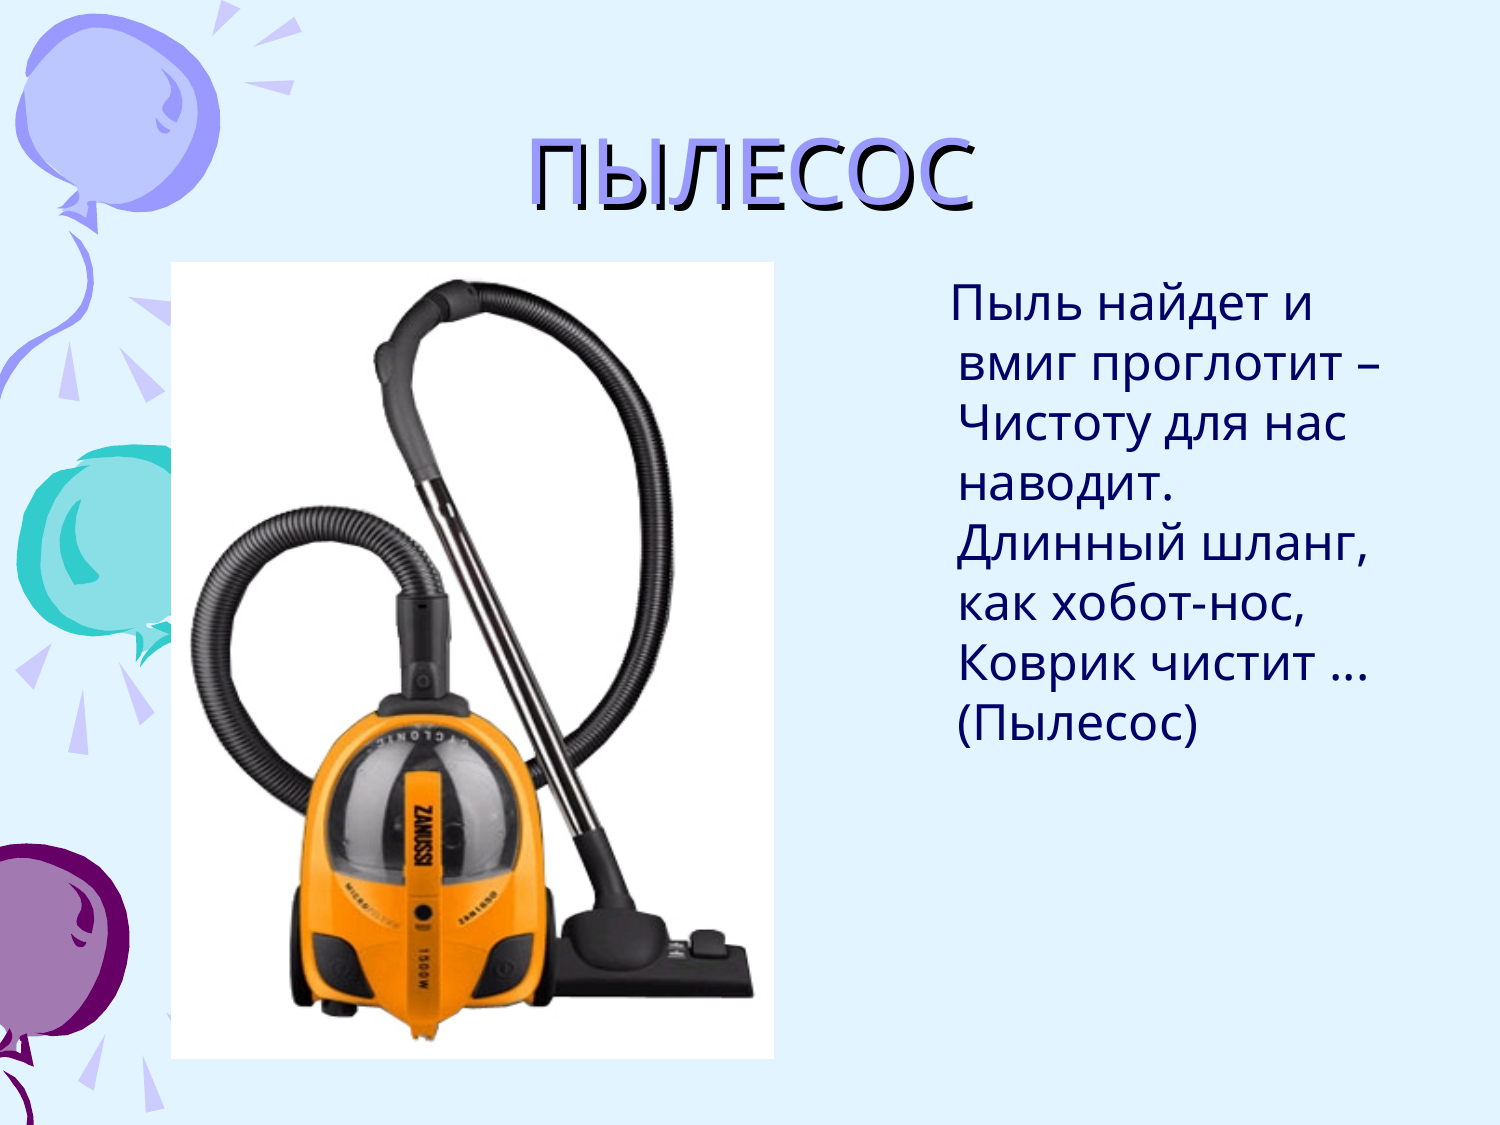

# ПЫЛЕСОС
 Пыль найдет и вмиг проглотит –
Чистоту для нас наводит.
Длинный шланг, как хобот-нос,
Коврик чистит ...
(Пылесос)